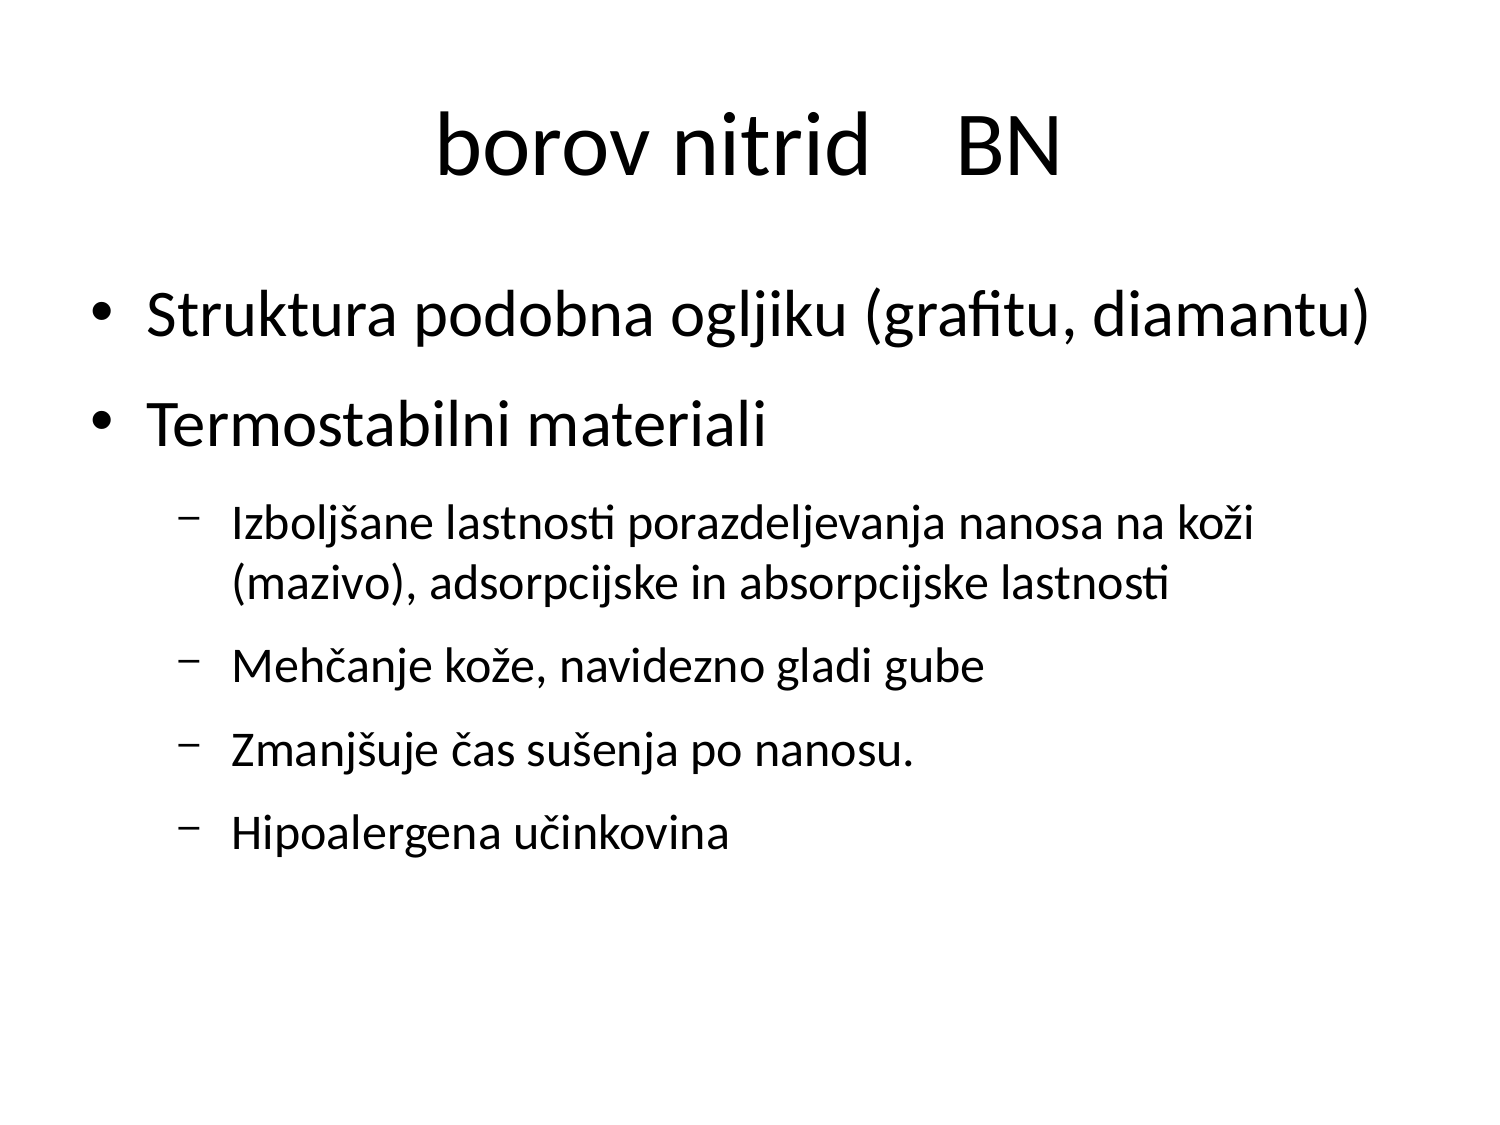

# borov nitrid BN
Struktura podobna ogljiku (grafitu, diamantu)
Termostabilni materiali
Izboljšane lastnosti porazdeljevanja nanosa na koži (mazivo), adsorpcijske in absorpcijske lastnosti
Mehčanje kože, navidezno gladi gube
Zmanjšuje čas sušenja po nanosu.
Hipoalergena učinkovina